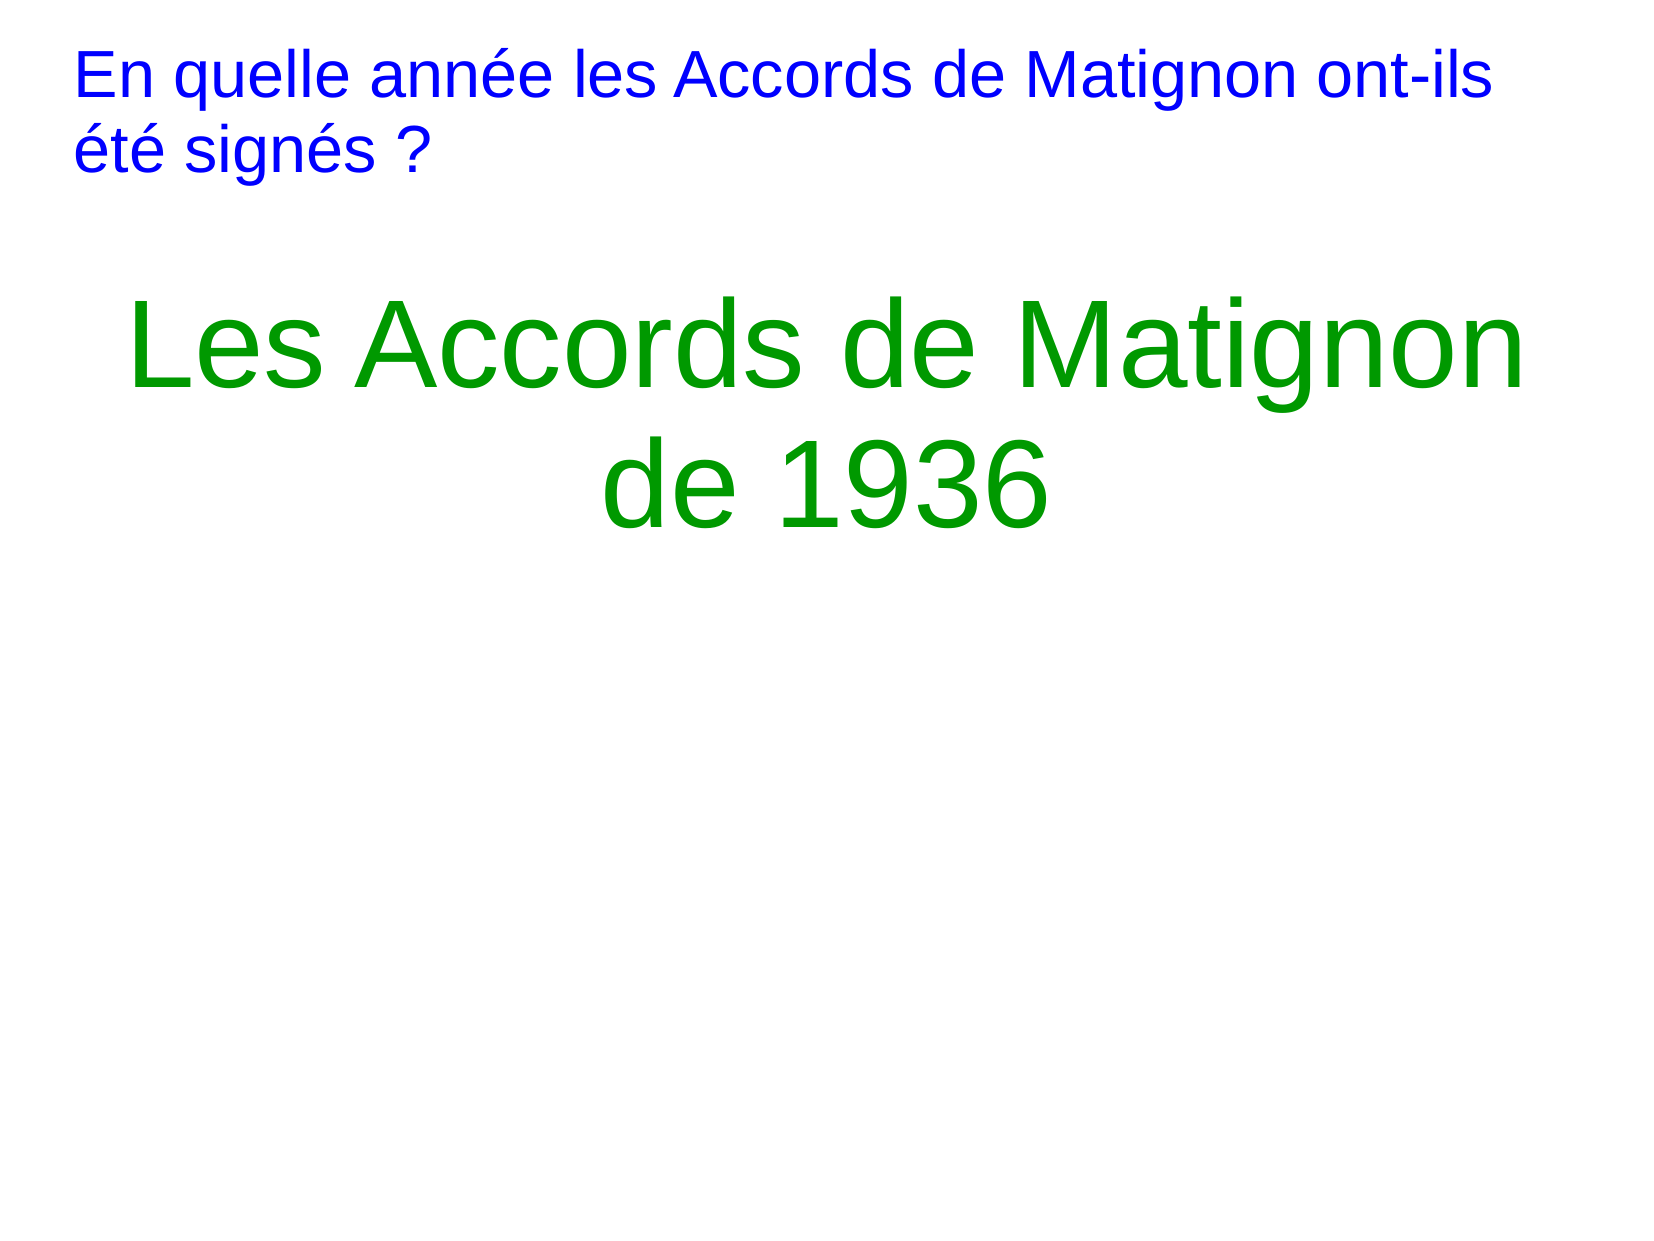

En quelle année les Accords de Matignon ont-ils été signés ?
Les Accords de Matignon de 1936